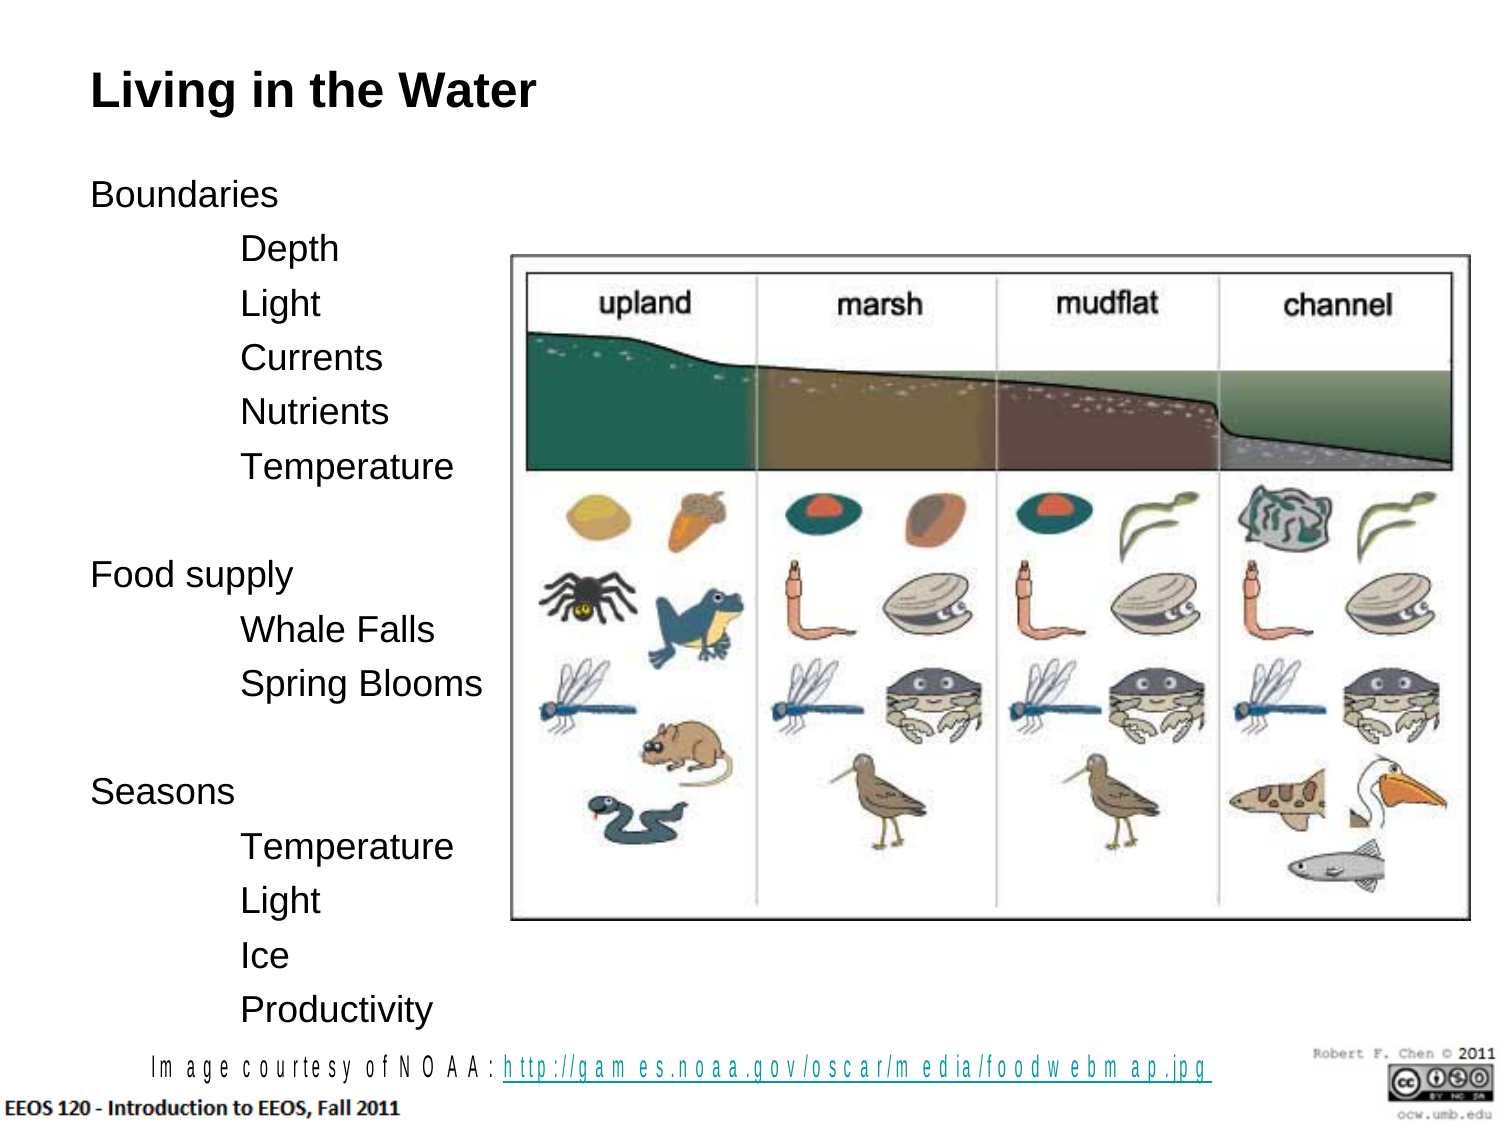

# Living in the Water
Boundaries
	Depth
	Light
	Currents
	Nutrients
	Temperature
Food supply
	Whale Falls
	Spring Blooms
Seasons
	Temperature
	Light
	Ice
	Productivity